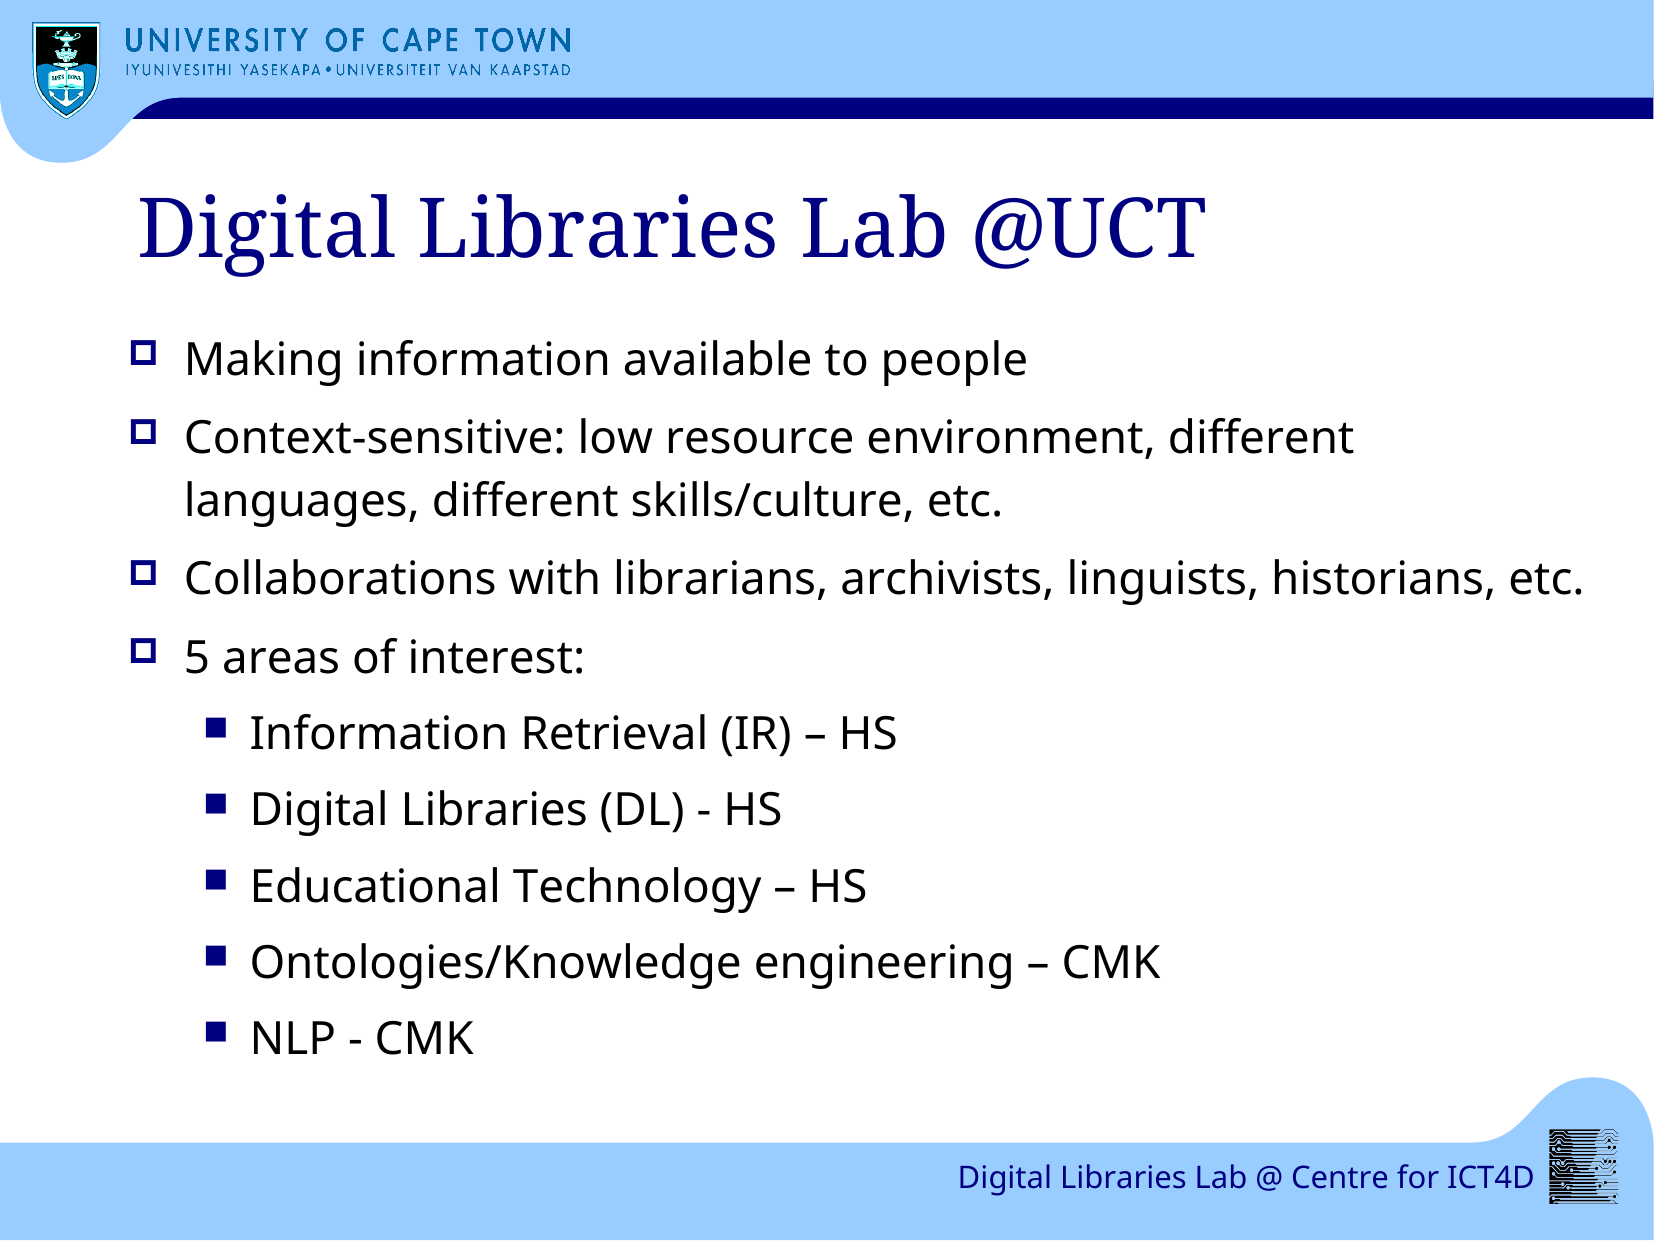

# Digital Libraries Lab @UCT
Making information available to people
Context-sensitive: low resource environment, different languages, different skills/culture, etc.
Collaborations with librarians, archivists, linguists, historians, etc.
5 areas of interest:
Information Retrieval (IR) – HS
Digital Libraries (DL) - HS
Educational Technology – HS
Ontologies/Knowledge engineering – CMK
NLP - CMK